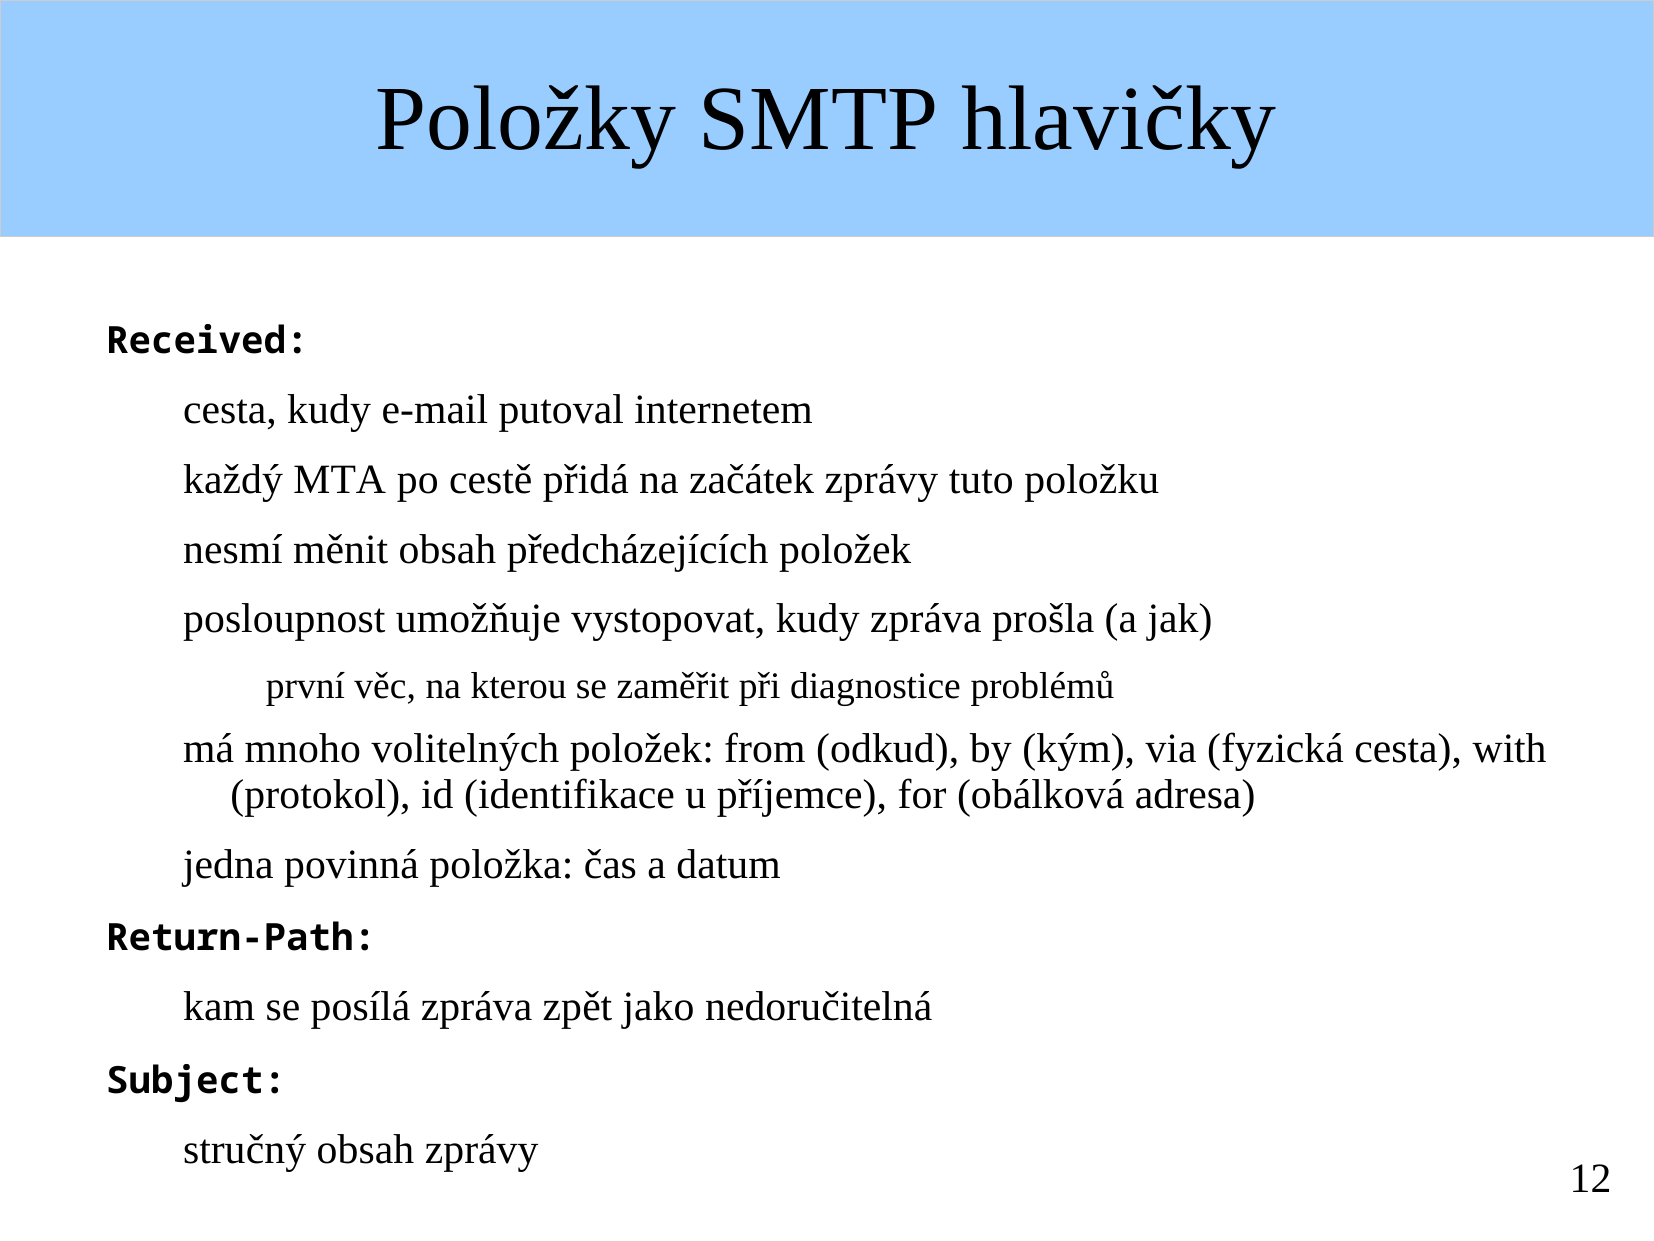

# Položky SMTP hlavičky
Received:
cesta, kudy e-mail putoval internetem
každý MTA po cestě přidá na začátek zprávy tuto položku
nesmí měnit obsah předcházejících položek
posloupnost umožňuje vystopovat, kudy zpráva prošla (a jak)
první věc, na kterou se zaměřit při diagnostice problémů
má mnoho volitelných položek: from (odkud), by (kým), via (fyzická cesta), with (protokol), id (identifikace u příjemce), for (obálková adresa)
jedna povinná položka: čas a datum
Return-Path:
kam se posílá zpráva zpět jako nedoručitelná
Subject:
stručný obsah zprávy